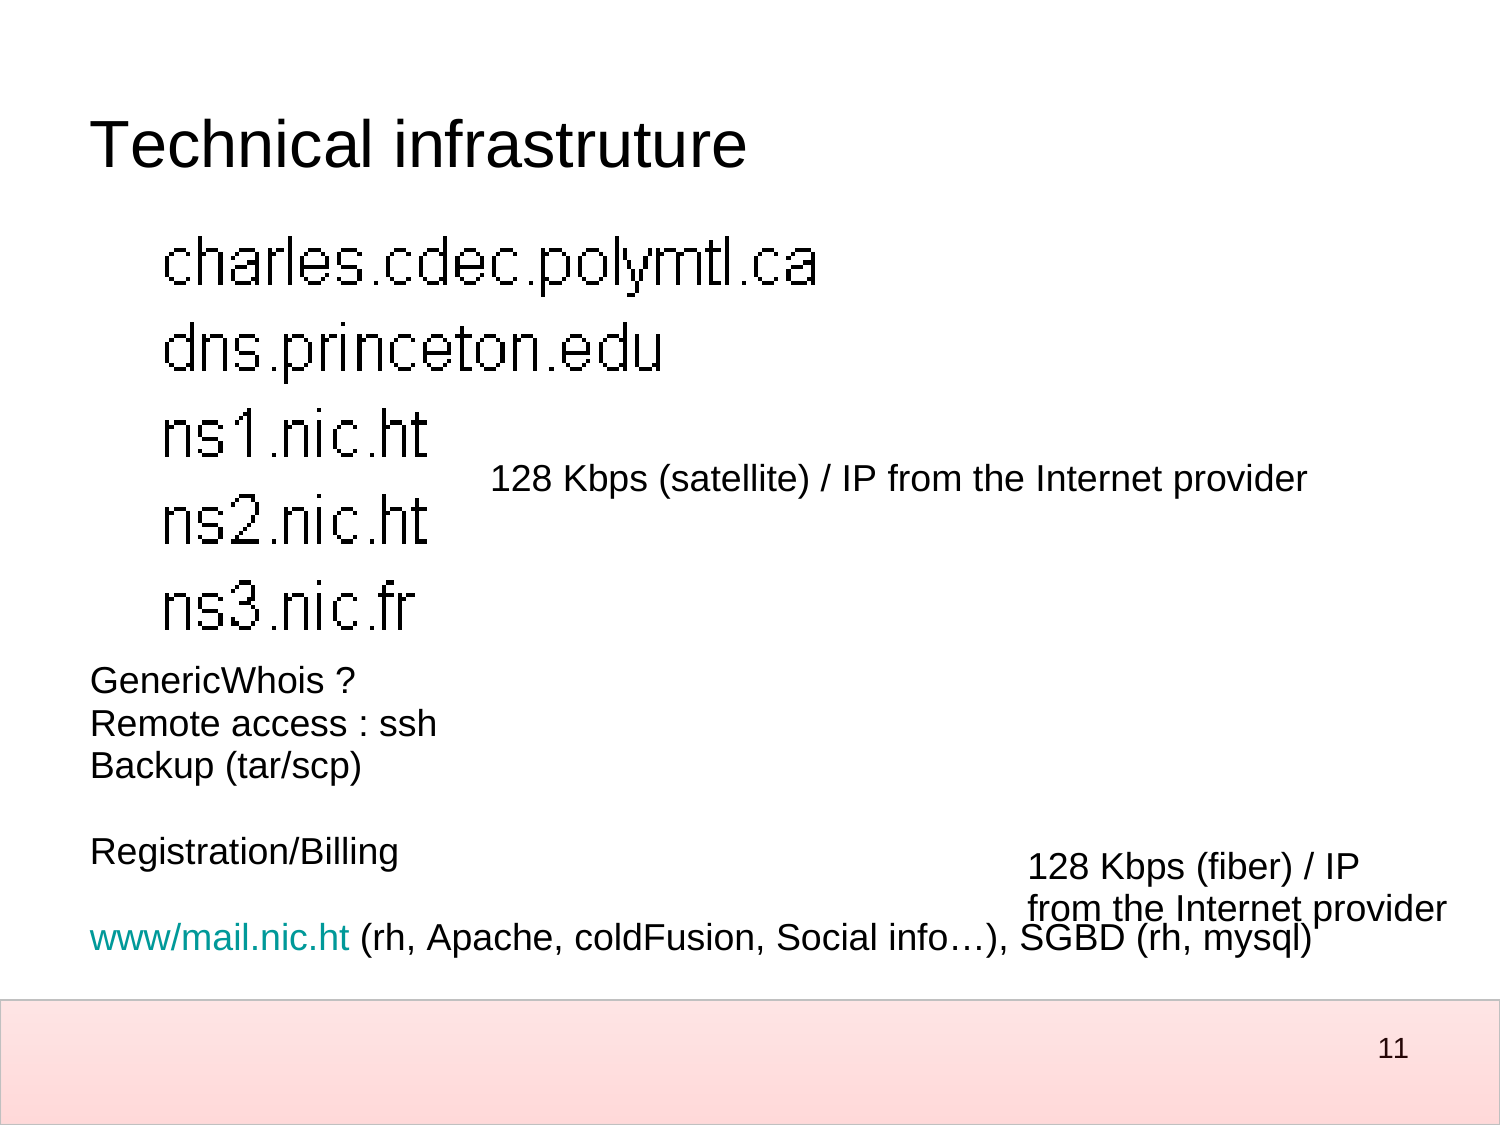

# Technical infrastruture
GenericWhois ?
Remote access : ssh
Backup (tar/scp)
Registration/Billing
www/mail.nic.ht (rh, Apache, coldFusion, Social info…), SGBD (rh, mysql)
128 Kbps (satellite) / IP from the Internet provider
128 Kbps (fiber) / IP
from the Internet provider
11